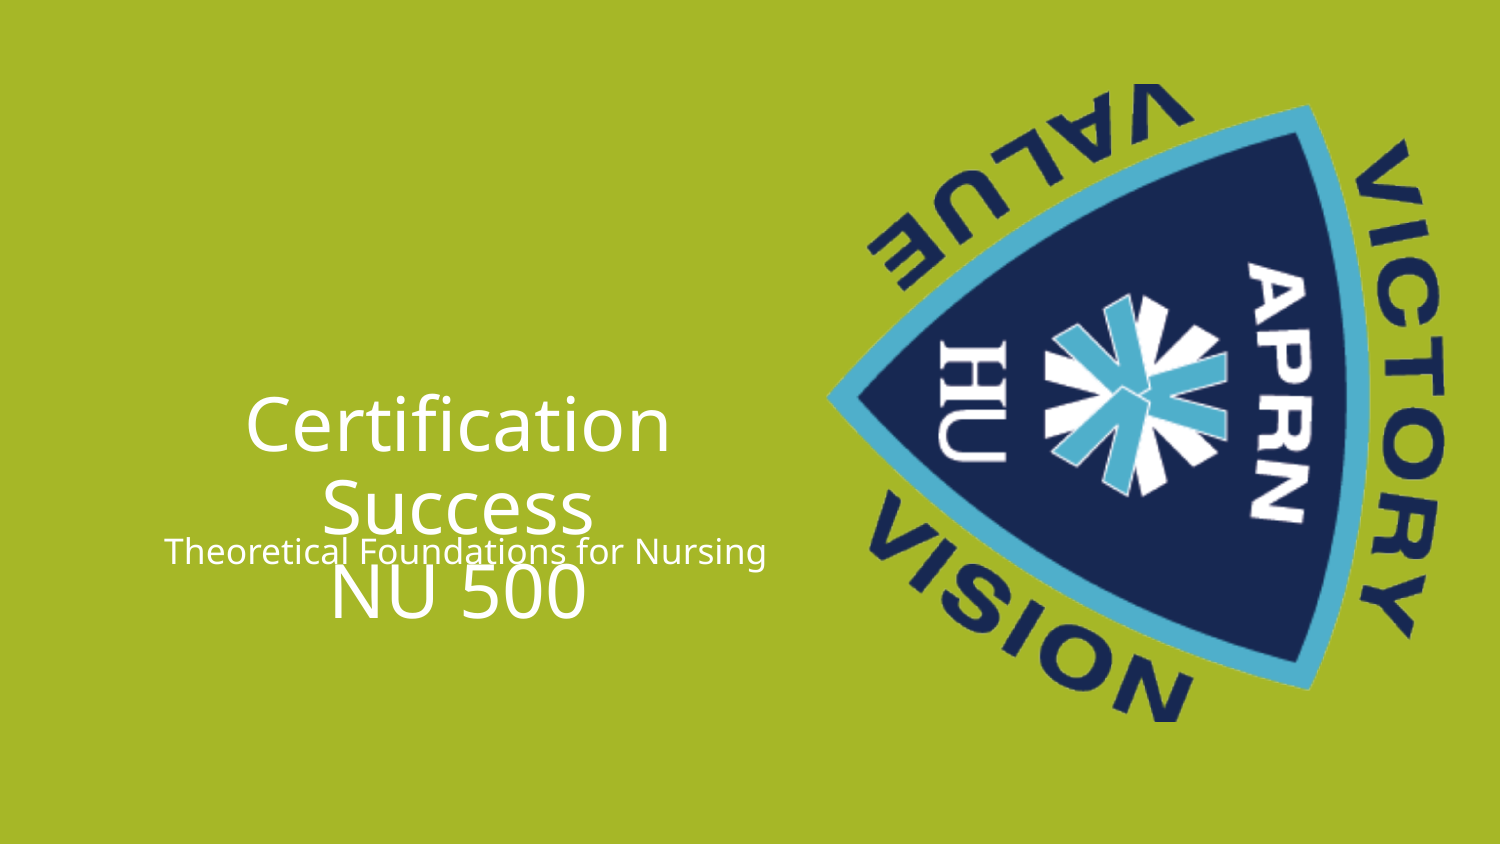

# Certification Success NU 500
Theoretical Foundations for Nursing